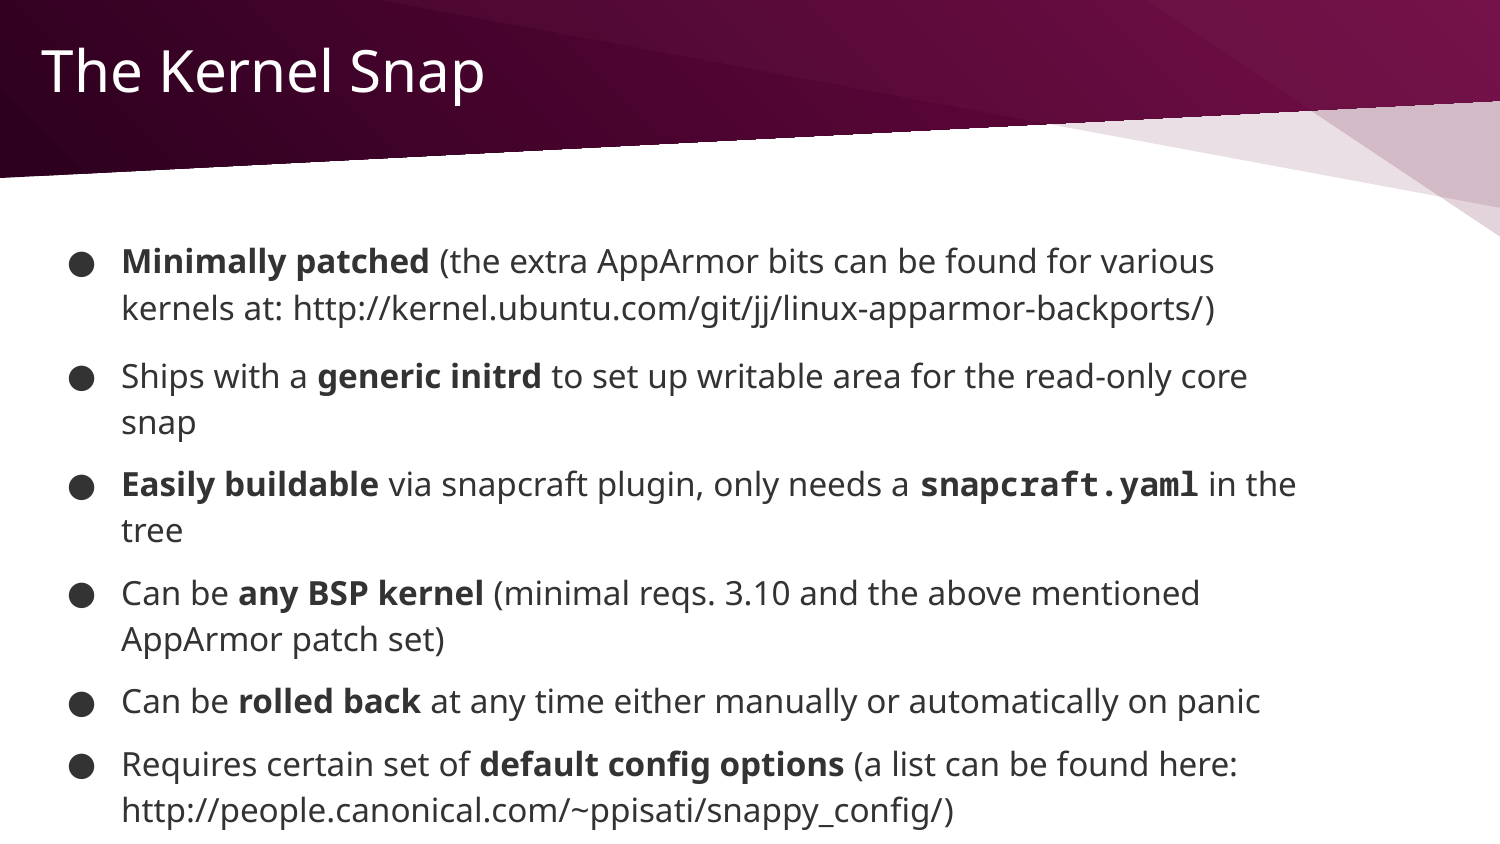

The Kernel Snap
# Minimally patched (the extra AppArmor bits can be found for various kernels at: http://kernel.ubuntu.com/git/jj/linux-apparmor-backports/)
Ships with a generic initrd to set up writable area for the read-only core snap
Easily buildable via snapcraft plugin, only needs a snapcraft.yaml in the tree
Can be any BSP kernel (minimal reqs. 3.10 and the above mentioned AppArmor patch set)
Can be rolled back at any time either manually or automatically on panic
Requires certain set of default config options (a list can be found here:
http://people.canonical.com/~ppisati/snappy_config/)